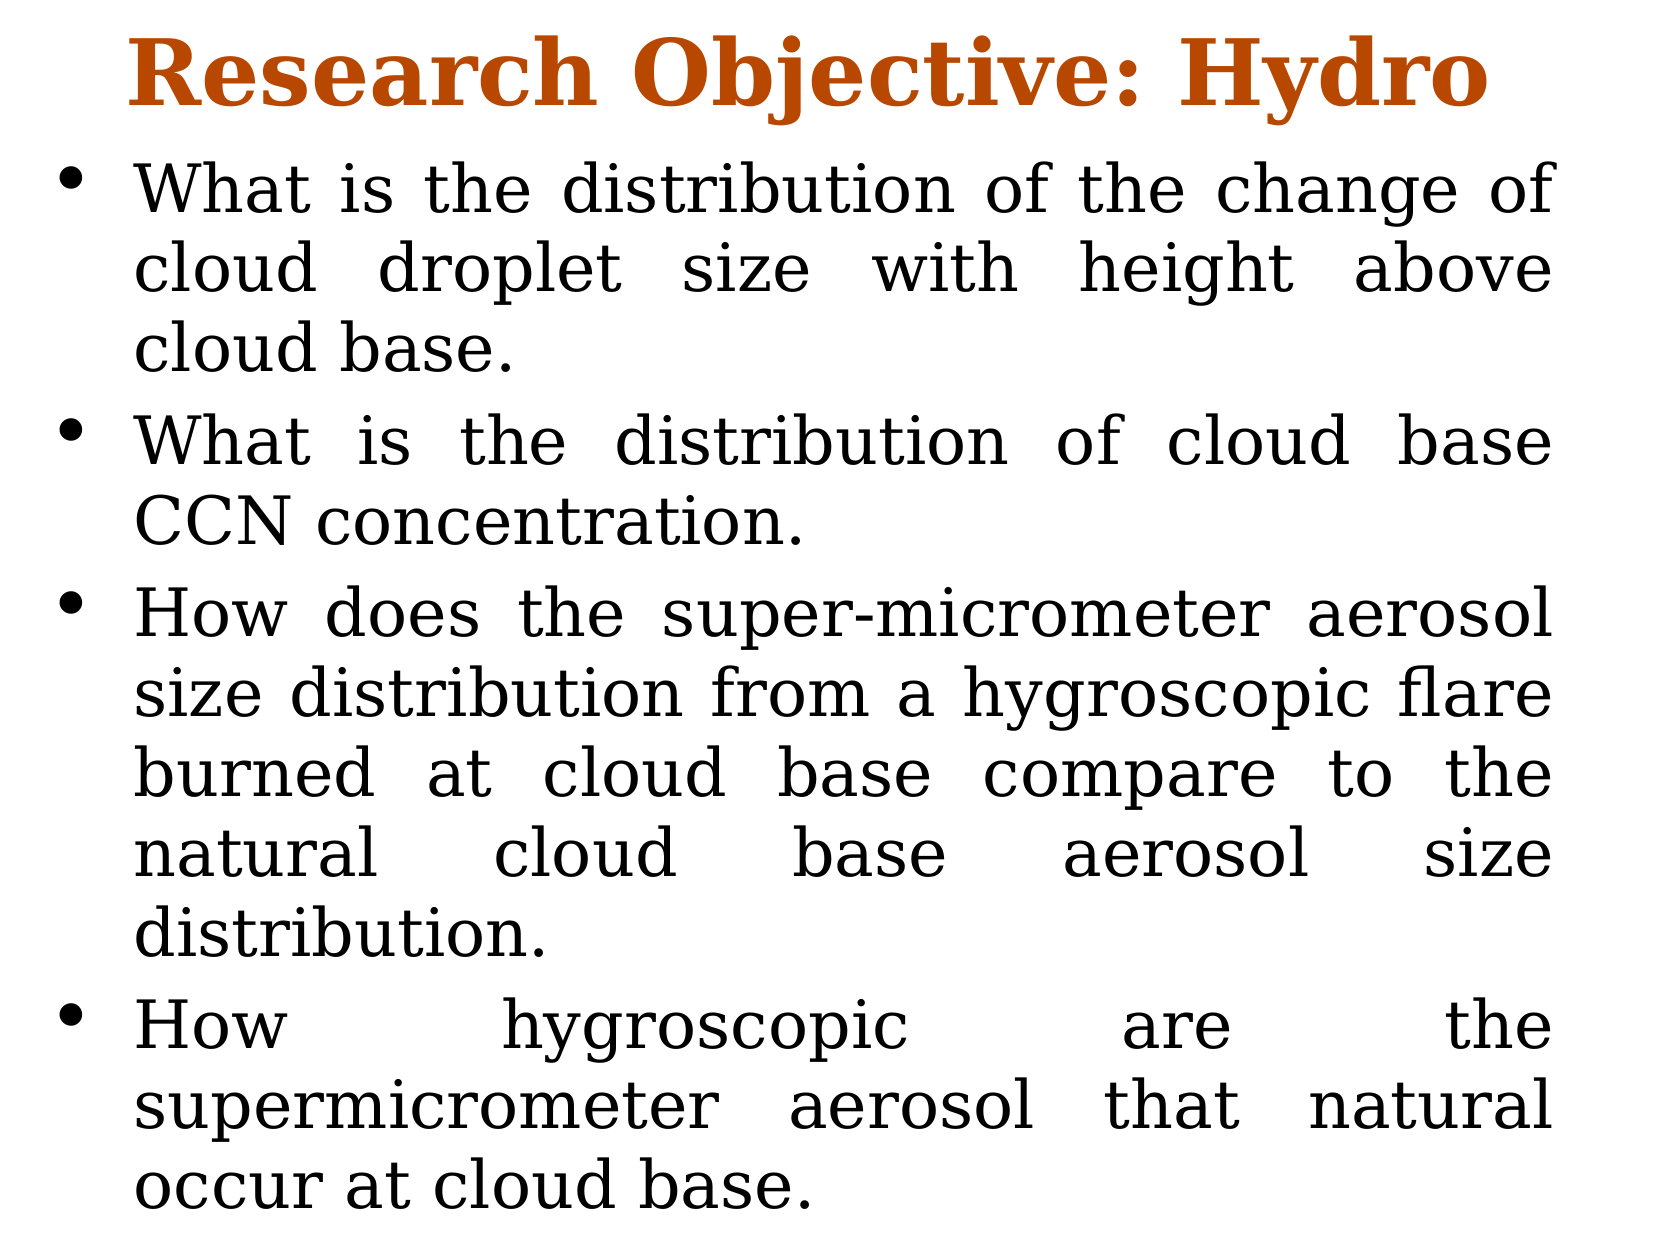

Research Objective: Hydro
What is the distribution of the change of cloud droplet size with height above cloud base.
What is the distribution of cloud base CCN concentration.
How does the super-micrometer aerosol size distribution from a hygroscopic flare burned at cloud base compare to the natural cloud base aerosol size distribution.
How hygroscopic are the supermicrometer aerosol that natural occur at cloud base.